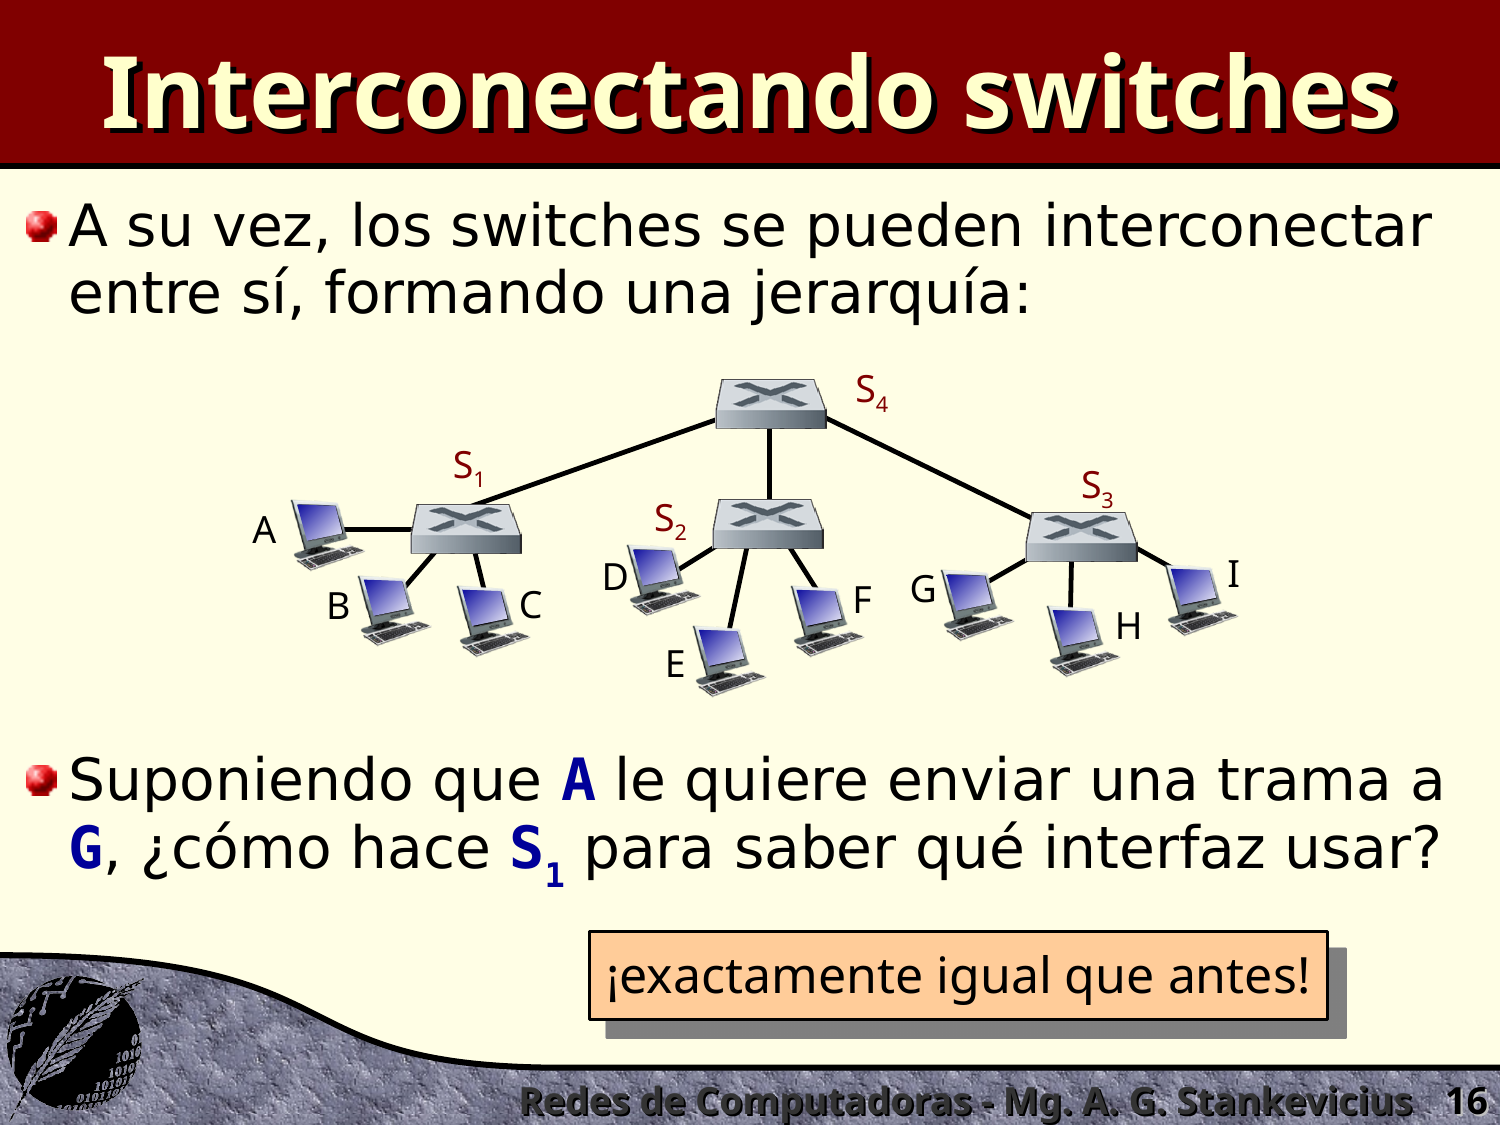

# Interconectando switches
A su vez, los switches se pueden interconectar entre sí, formando una jerarquía:
Suponiendo que A le quiere enviar una trama a G, ¿cómo hace S1 para saber qué interfaz usar?
S4
S1
S3
S2
A
I
D
G
F
C
B
H
E
¡exactamente igual que antes!
16